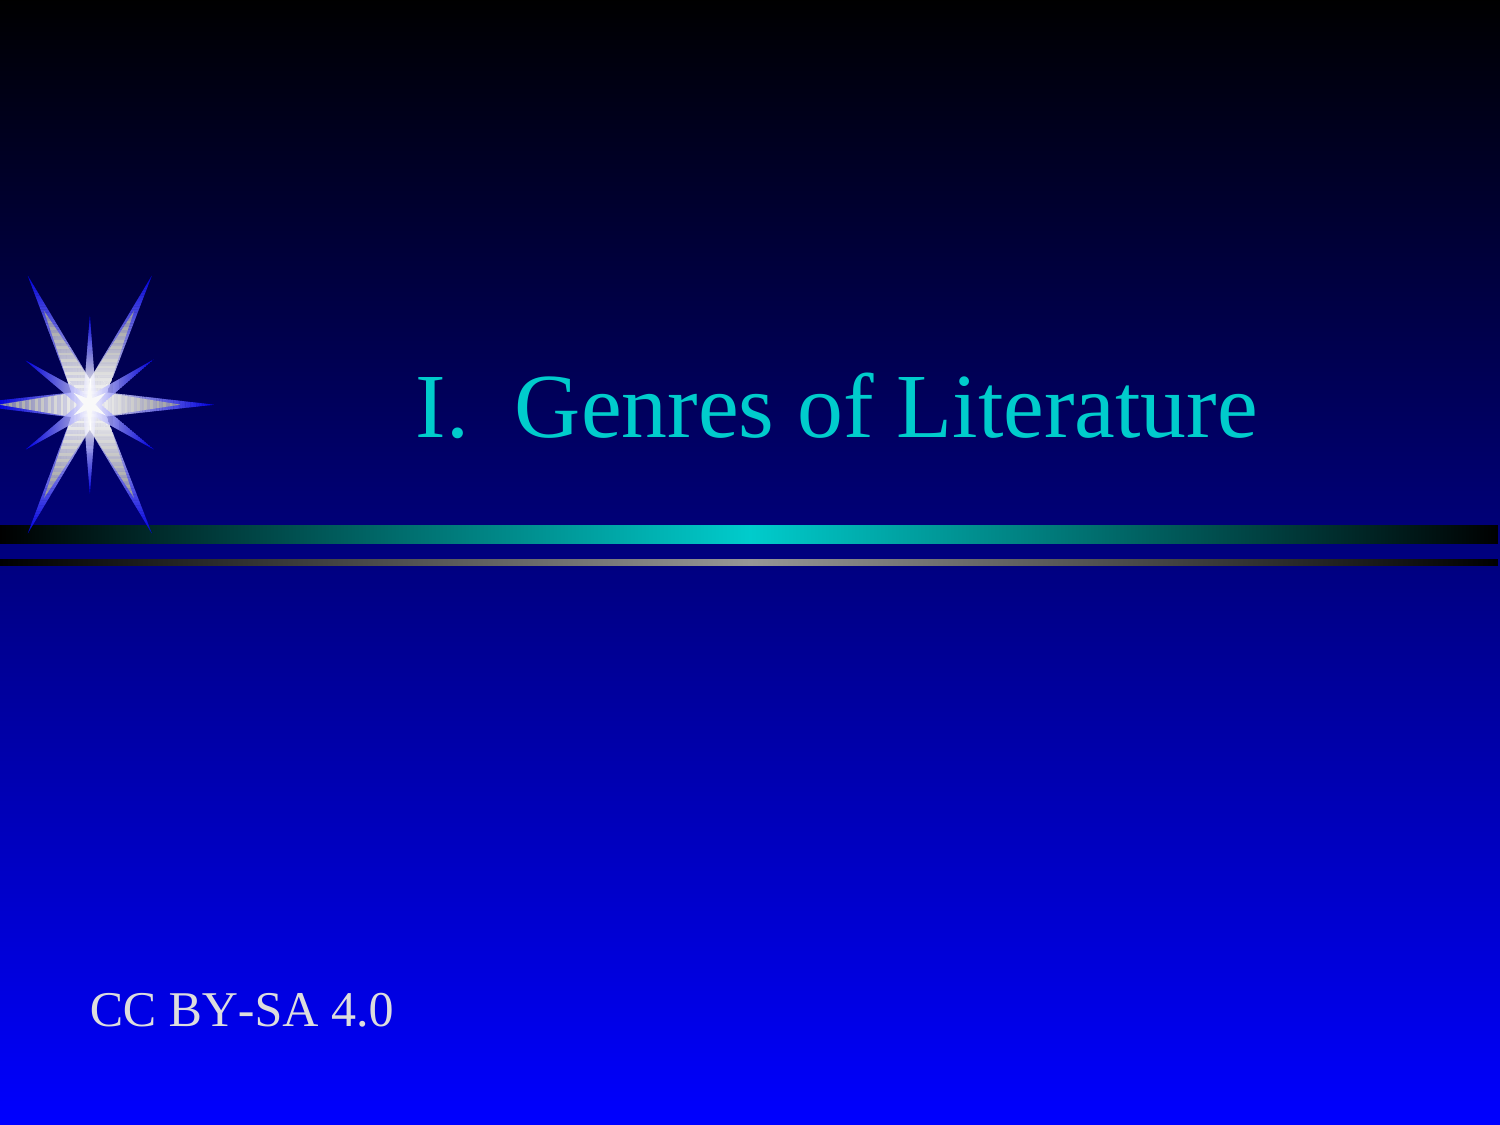

# I. Genres of Literature
CC BY-SA 4.0